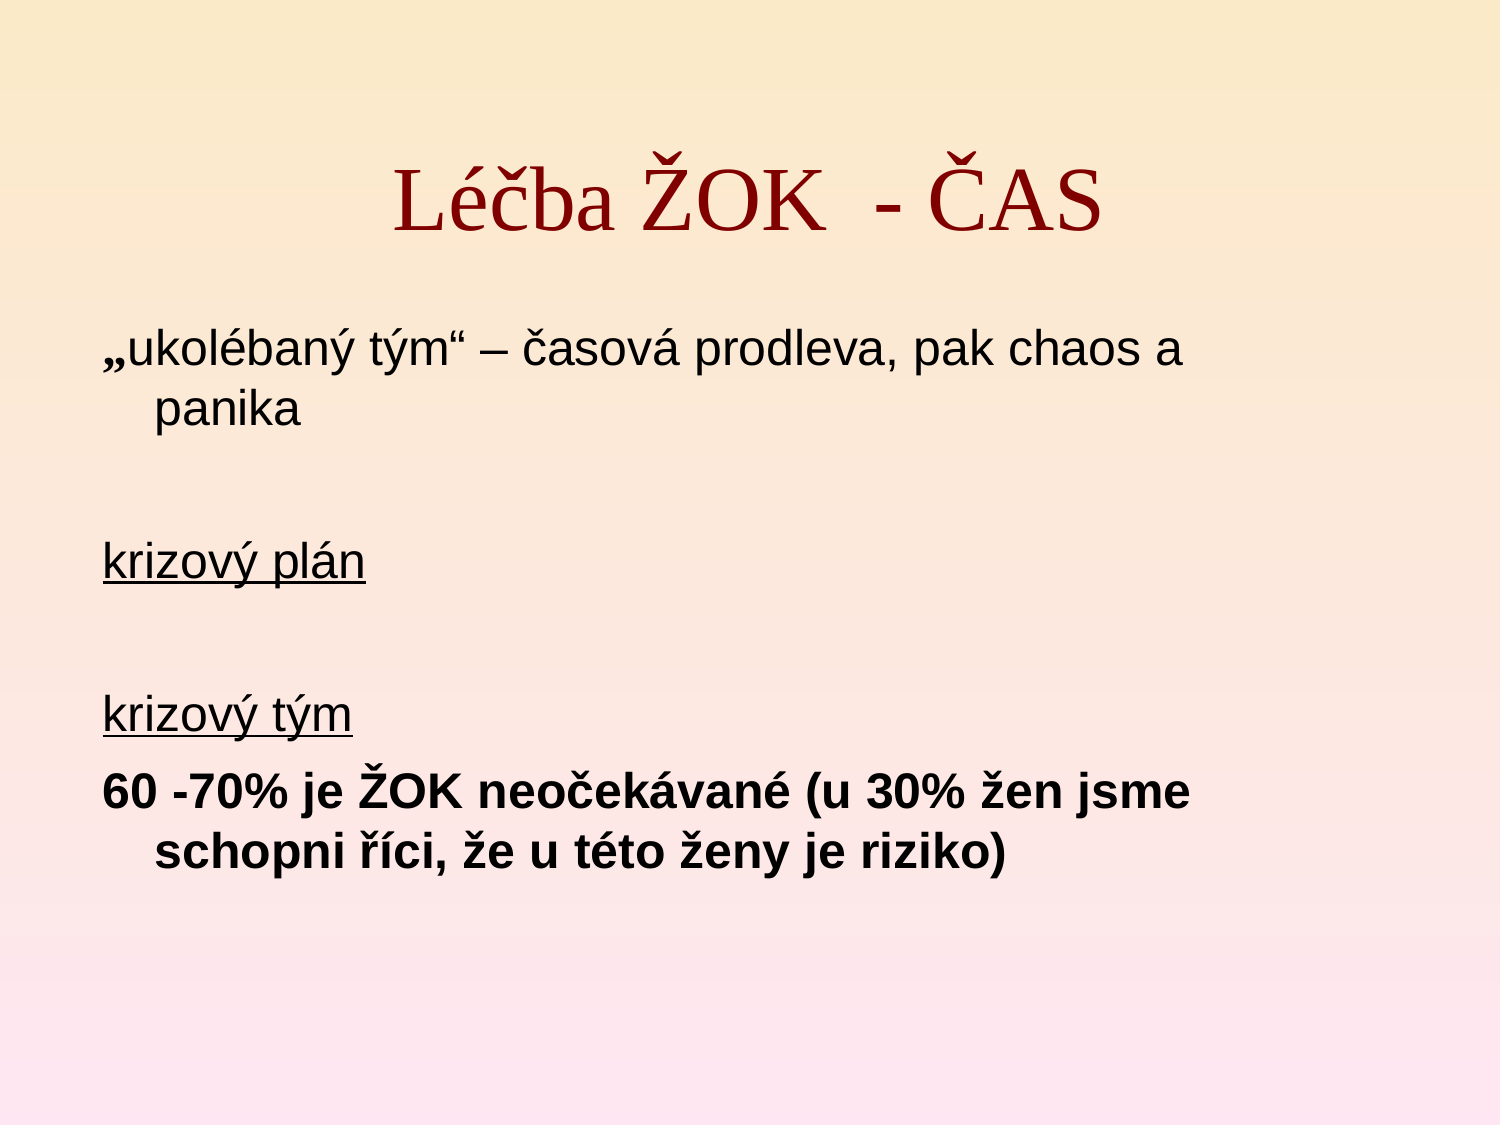

# Léčba ŽOK - ČAS
„ukolébaný tým“ – časová prodleva, pak chaos a panika
krizový plán
krizový tým
60 -70% je ŽOK neočekávané (u 30% žen jsme schopni říci, že u této ženy je riziko)